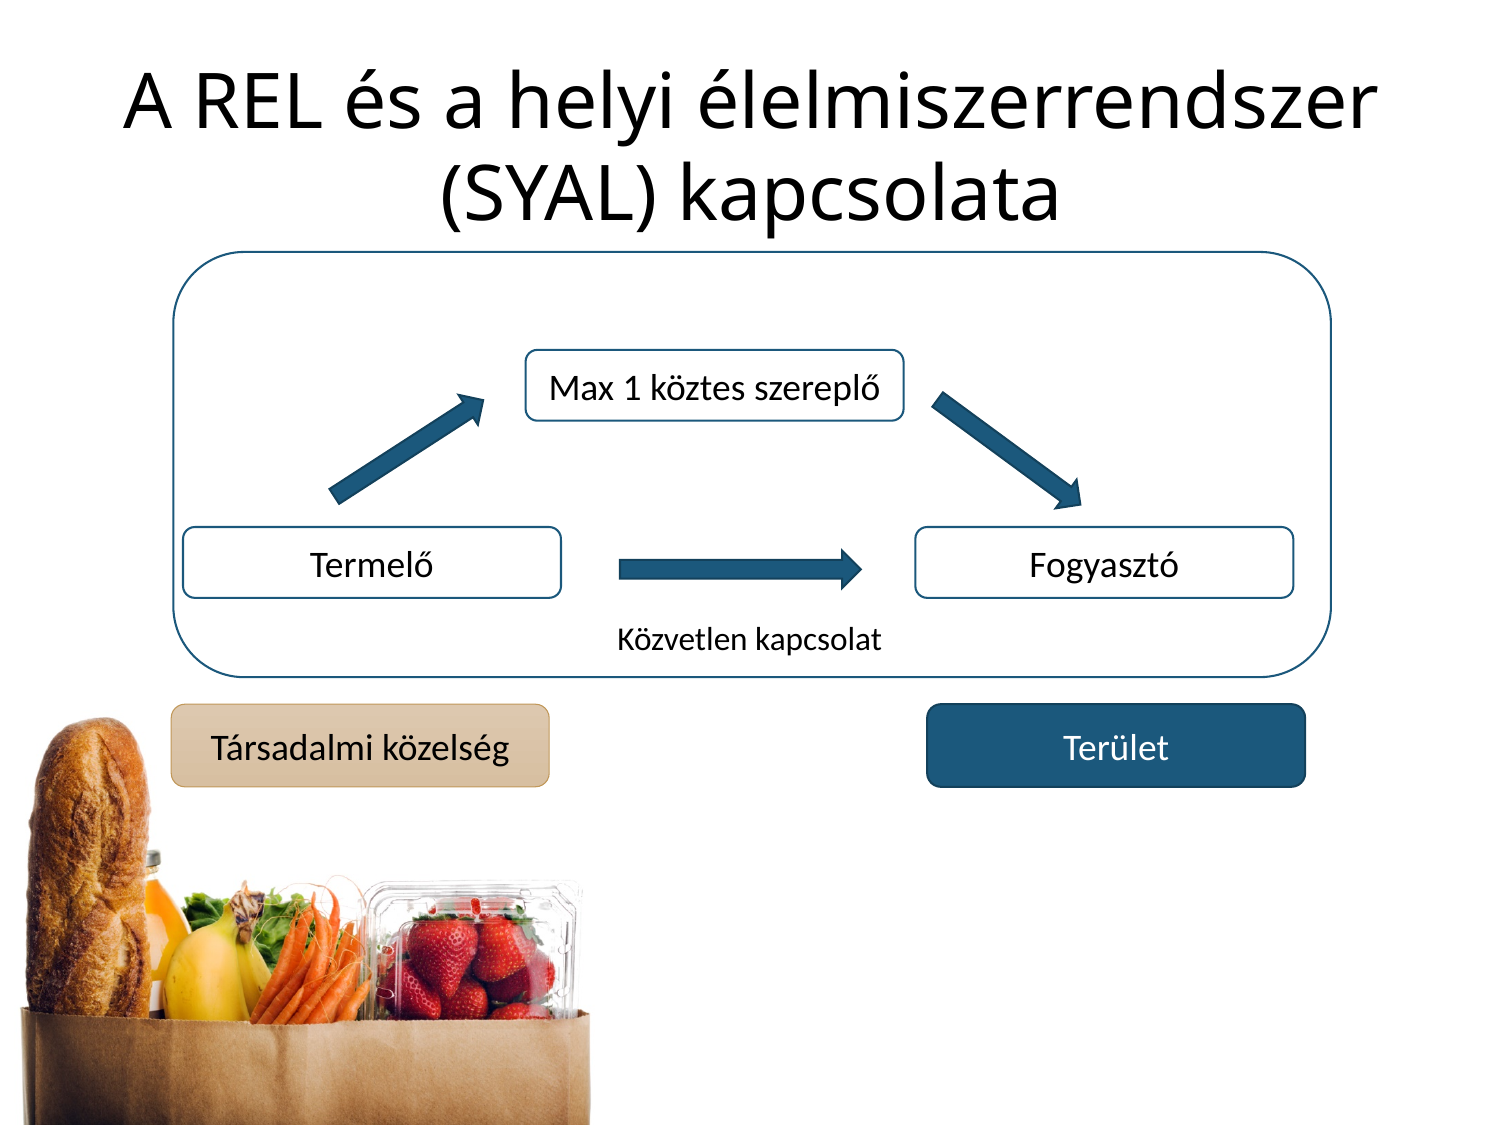

# A REL és a helyi élelmiszerrendszer (SYAL) kapcsolata
Max 1 köztes szereplő
Termelő
Fogyasztó
Közvetlen kapcsolat
Társadalmi közelség
Terület